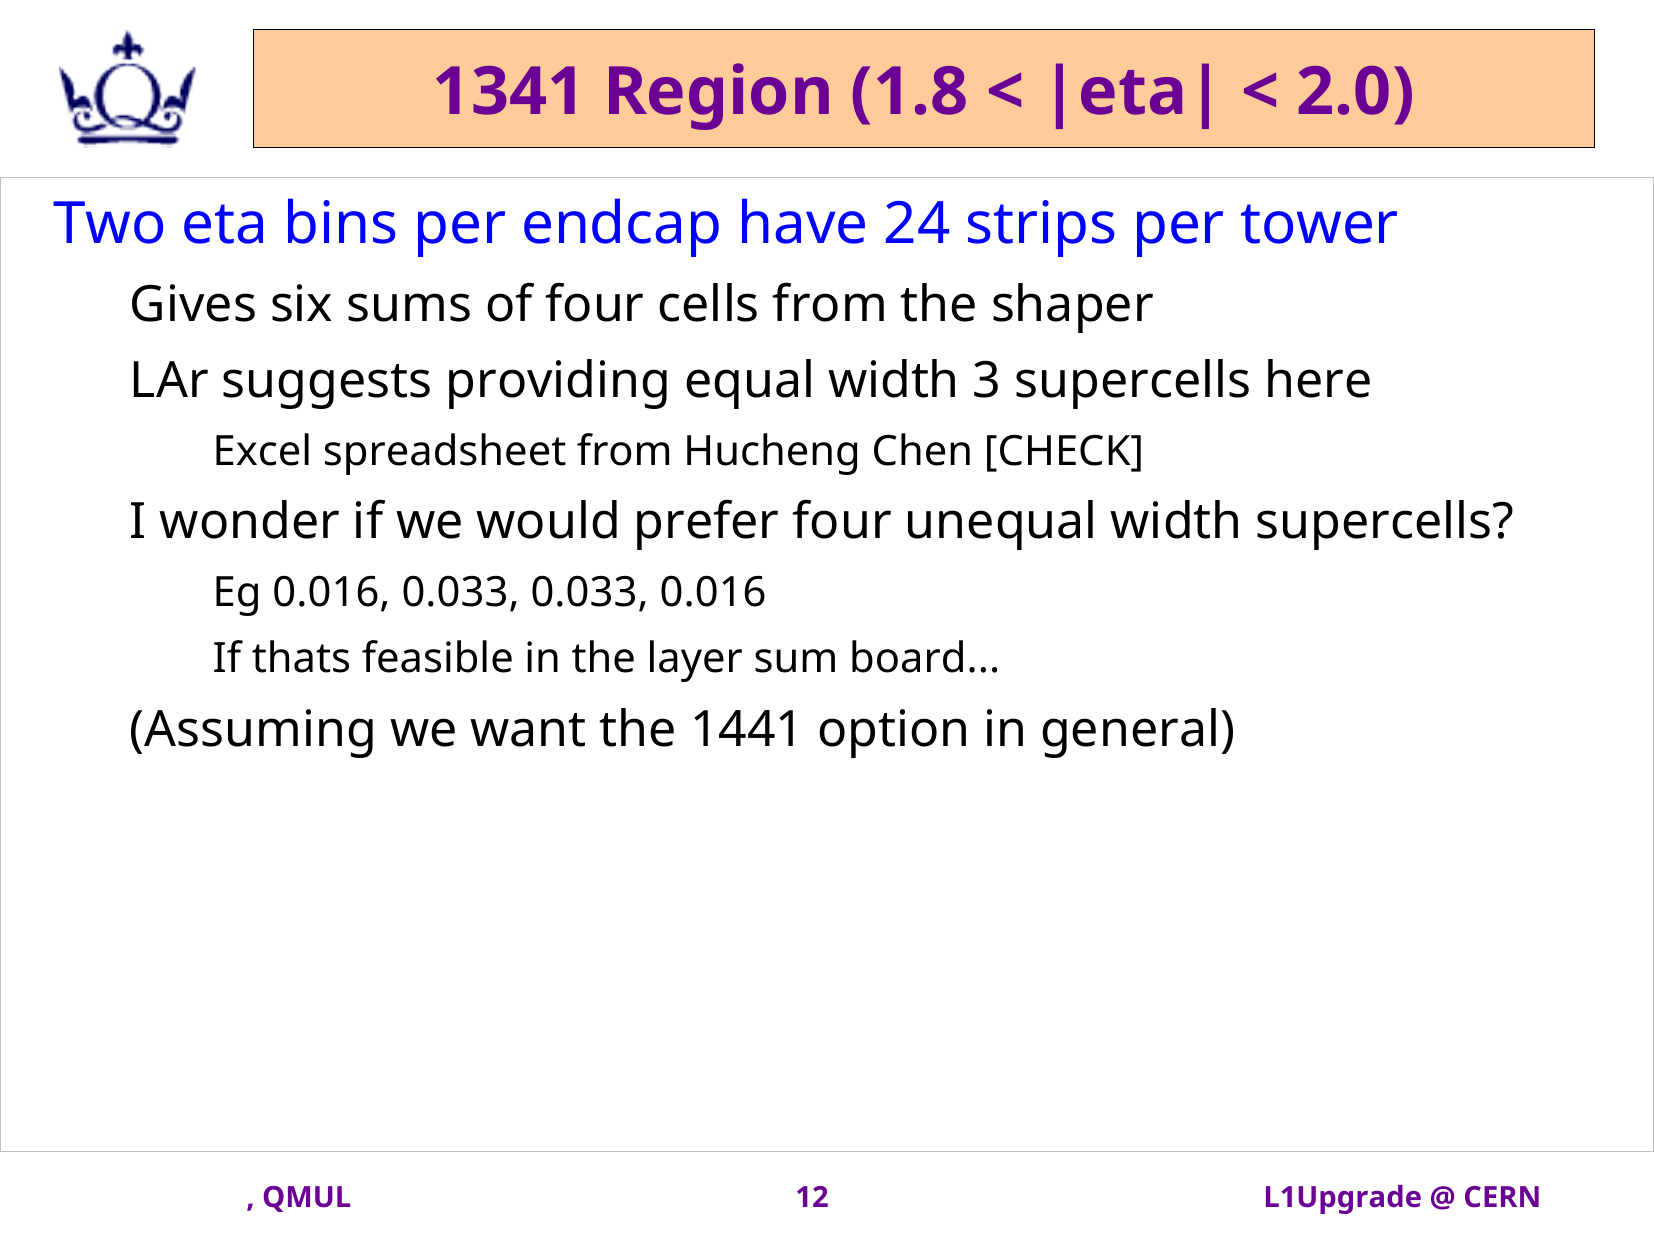

# 1341 Region (1.8 < |eta| < 2.0)
Two eta bins per endcap have 24 strips per tower
Gives six sums of four cells from the shaper
LAr suggests providing equal width 3 supercells here
Excel spreadsheet from Hucheng Chen [CHECK]
I wonder if we would prefer four unequal width supercells?
Eg 0.016, 0.033, 0.033, 0.016
If thats feasible in the layer sum board...
(Assuming we want the 1441 option in general)